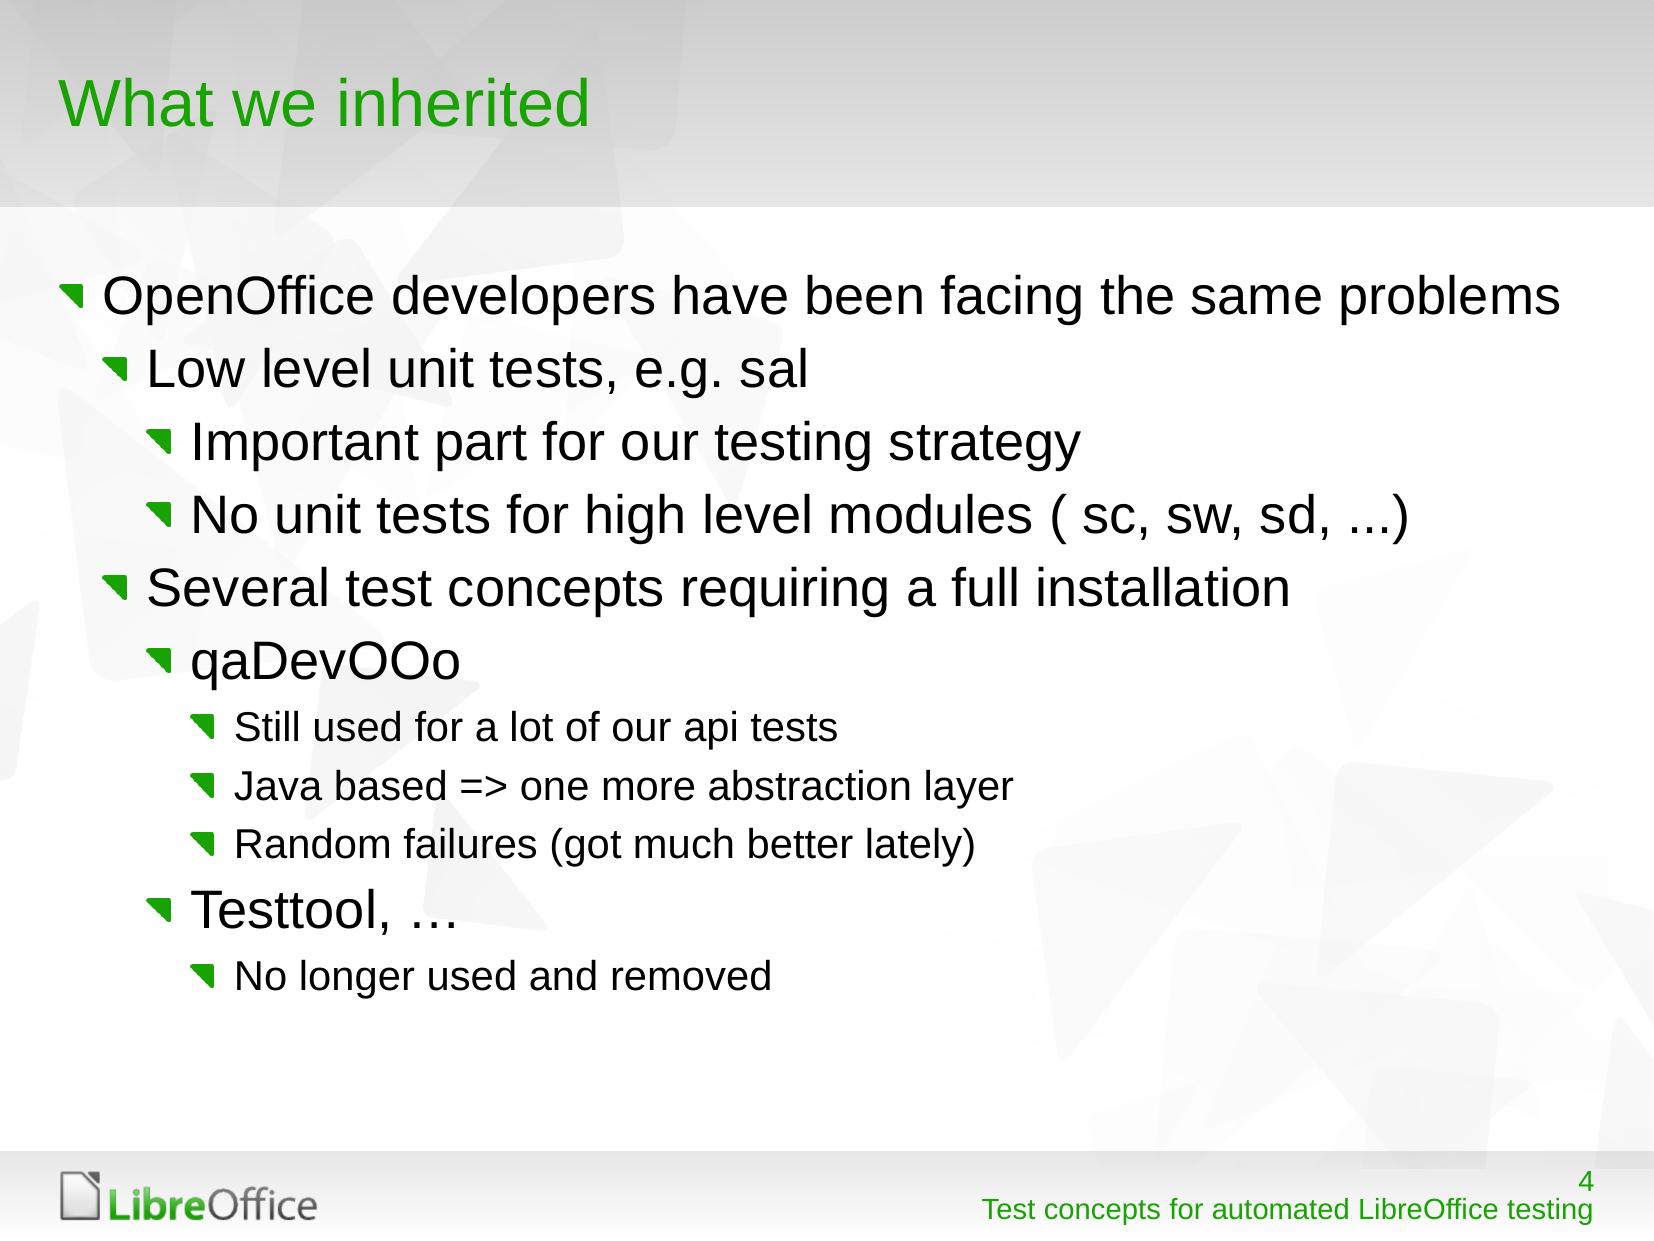

# What we inherited
OpenOffice developers have been facing the same problems
Low level unit tests, e.g. sal
Important part for our testing strategy
No unit tests for high level modules ( sc, sw, sd, ...)
Several test concepts requiring a full installation
qaDevOOo
Still used for a lot of our api tests
Java based => one more abstraction layer
Random failures (got much better lately)
Testtool, …
No longer used and removed
4
Test concepts for automated LibreOffice testing